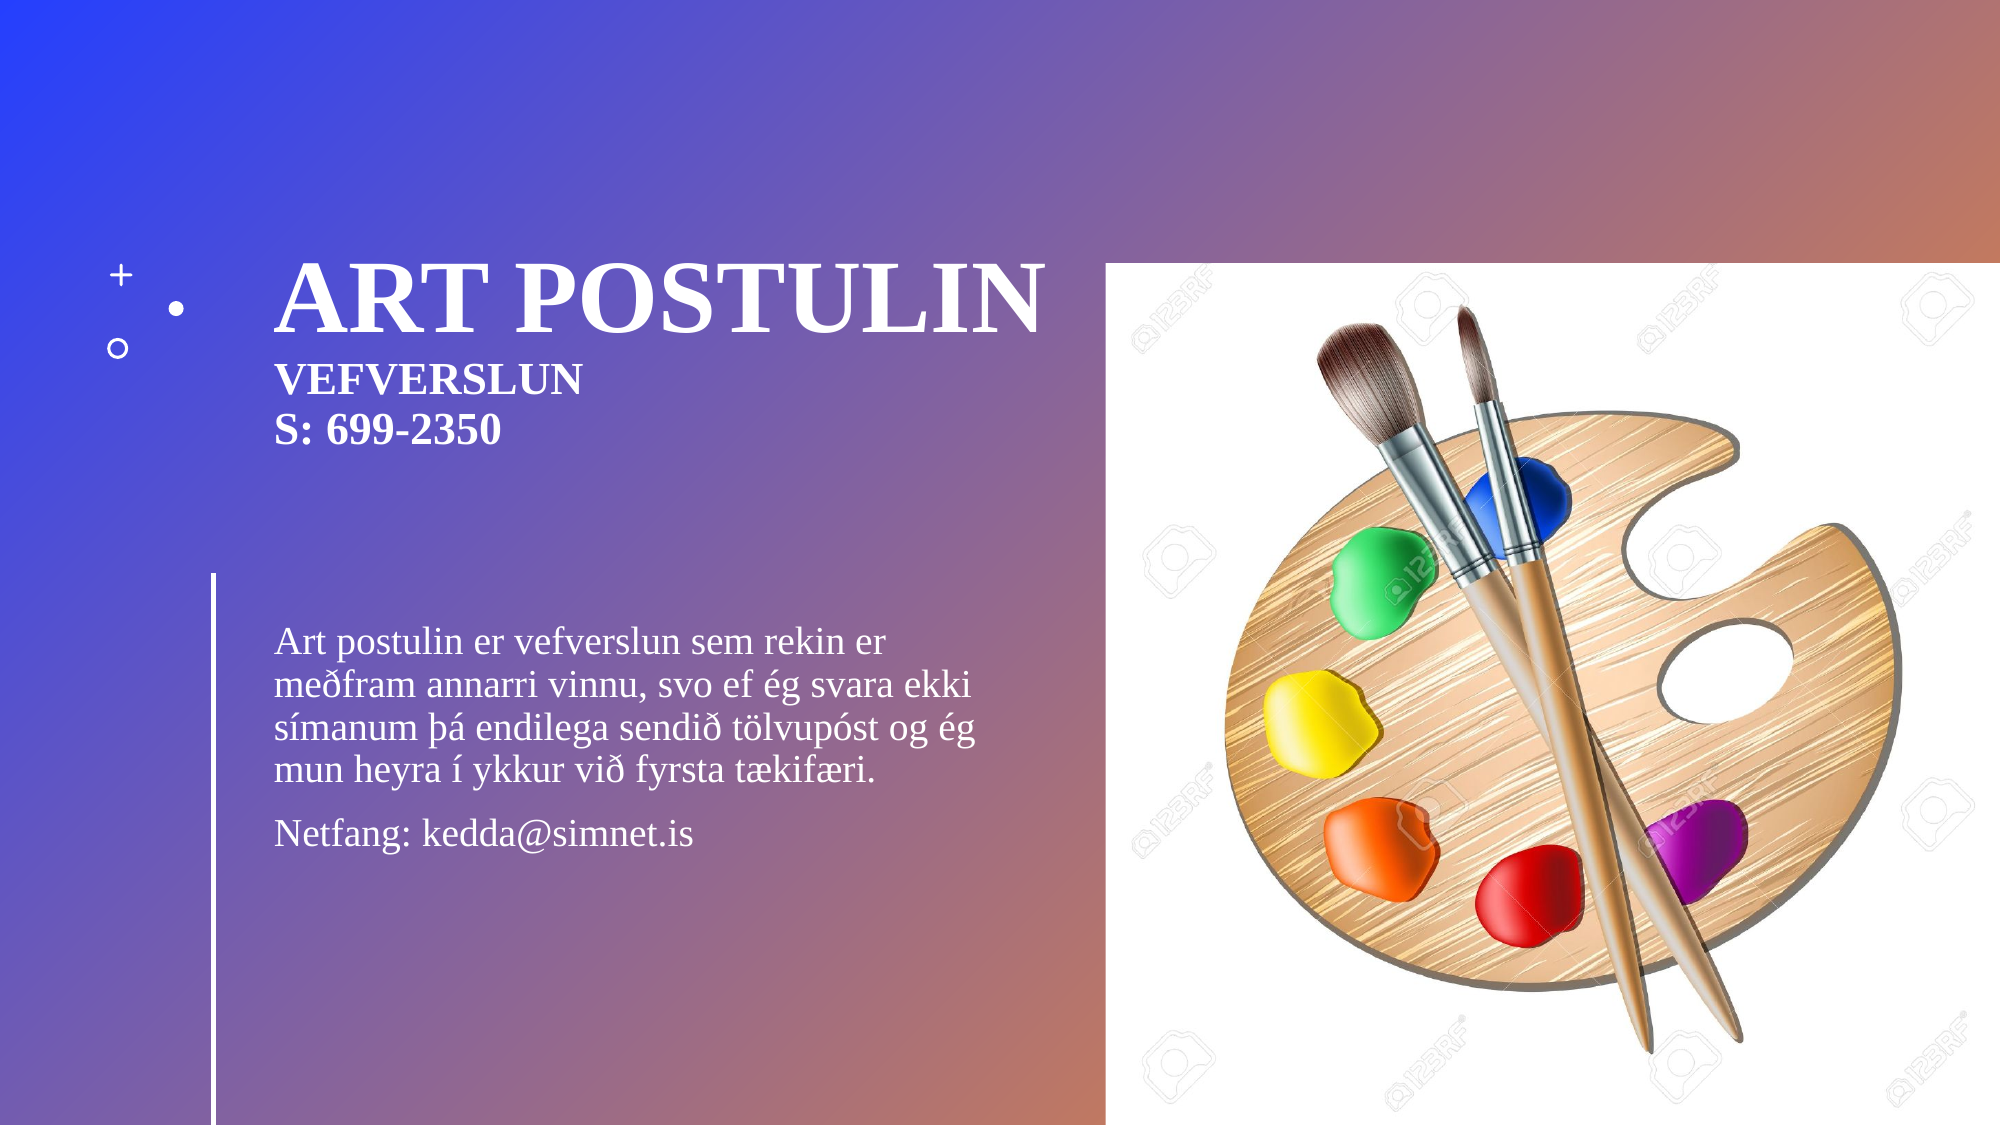

# Art Postulin vefverslun S: 699-2350
Art postulin er vefverslun sem rekin er meðfram annarri vinnu, svo ef ég svara ekki símanum þá endilega sendið tölvupóst og ég mun heyra í ykkur við fyrsta tækifæri.
Netfang: kedda@simnet.is